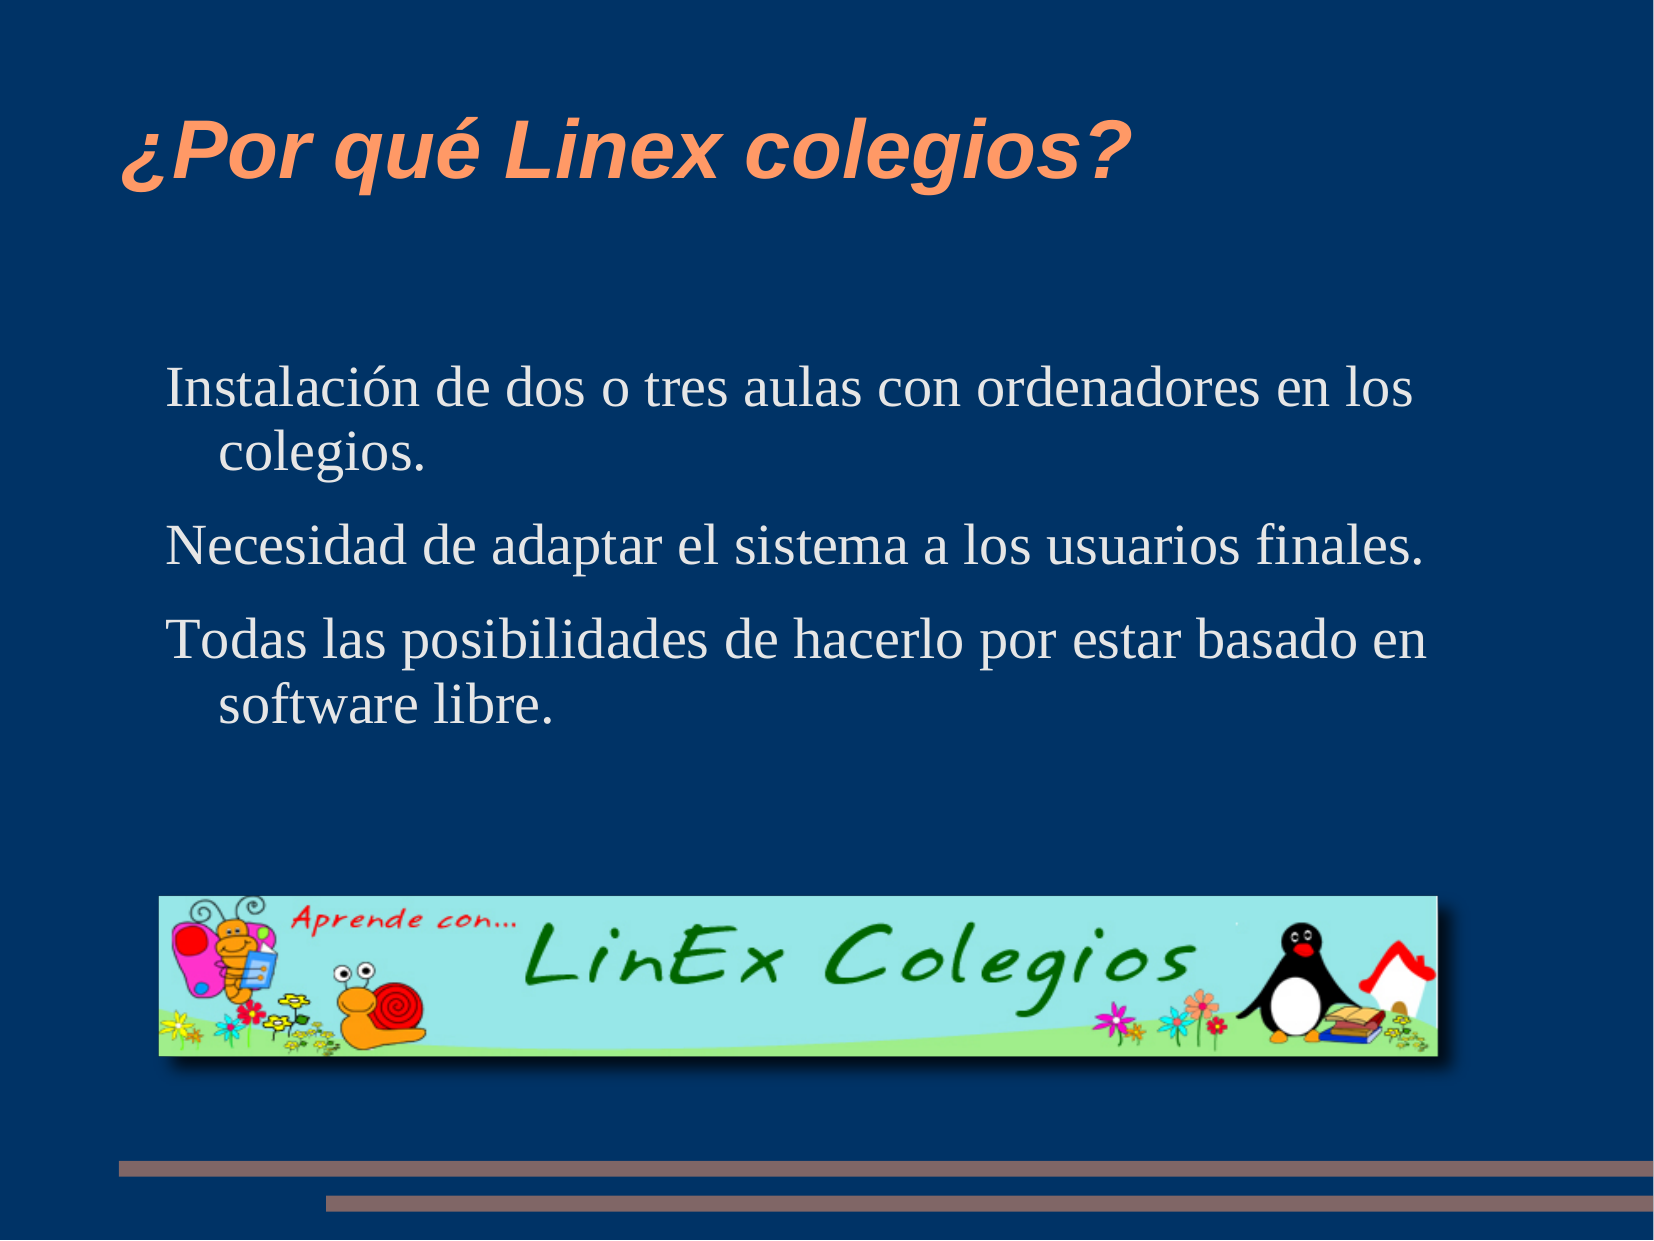

# ¿Por qué Linex colegios?
Instalación de dos o tres aulas con ordenadores en los colegios.
Necesidad de adaptar el sistema a los usuarios finales.
Todas las posibilidades de hacerlo por estar basado en software libre.